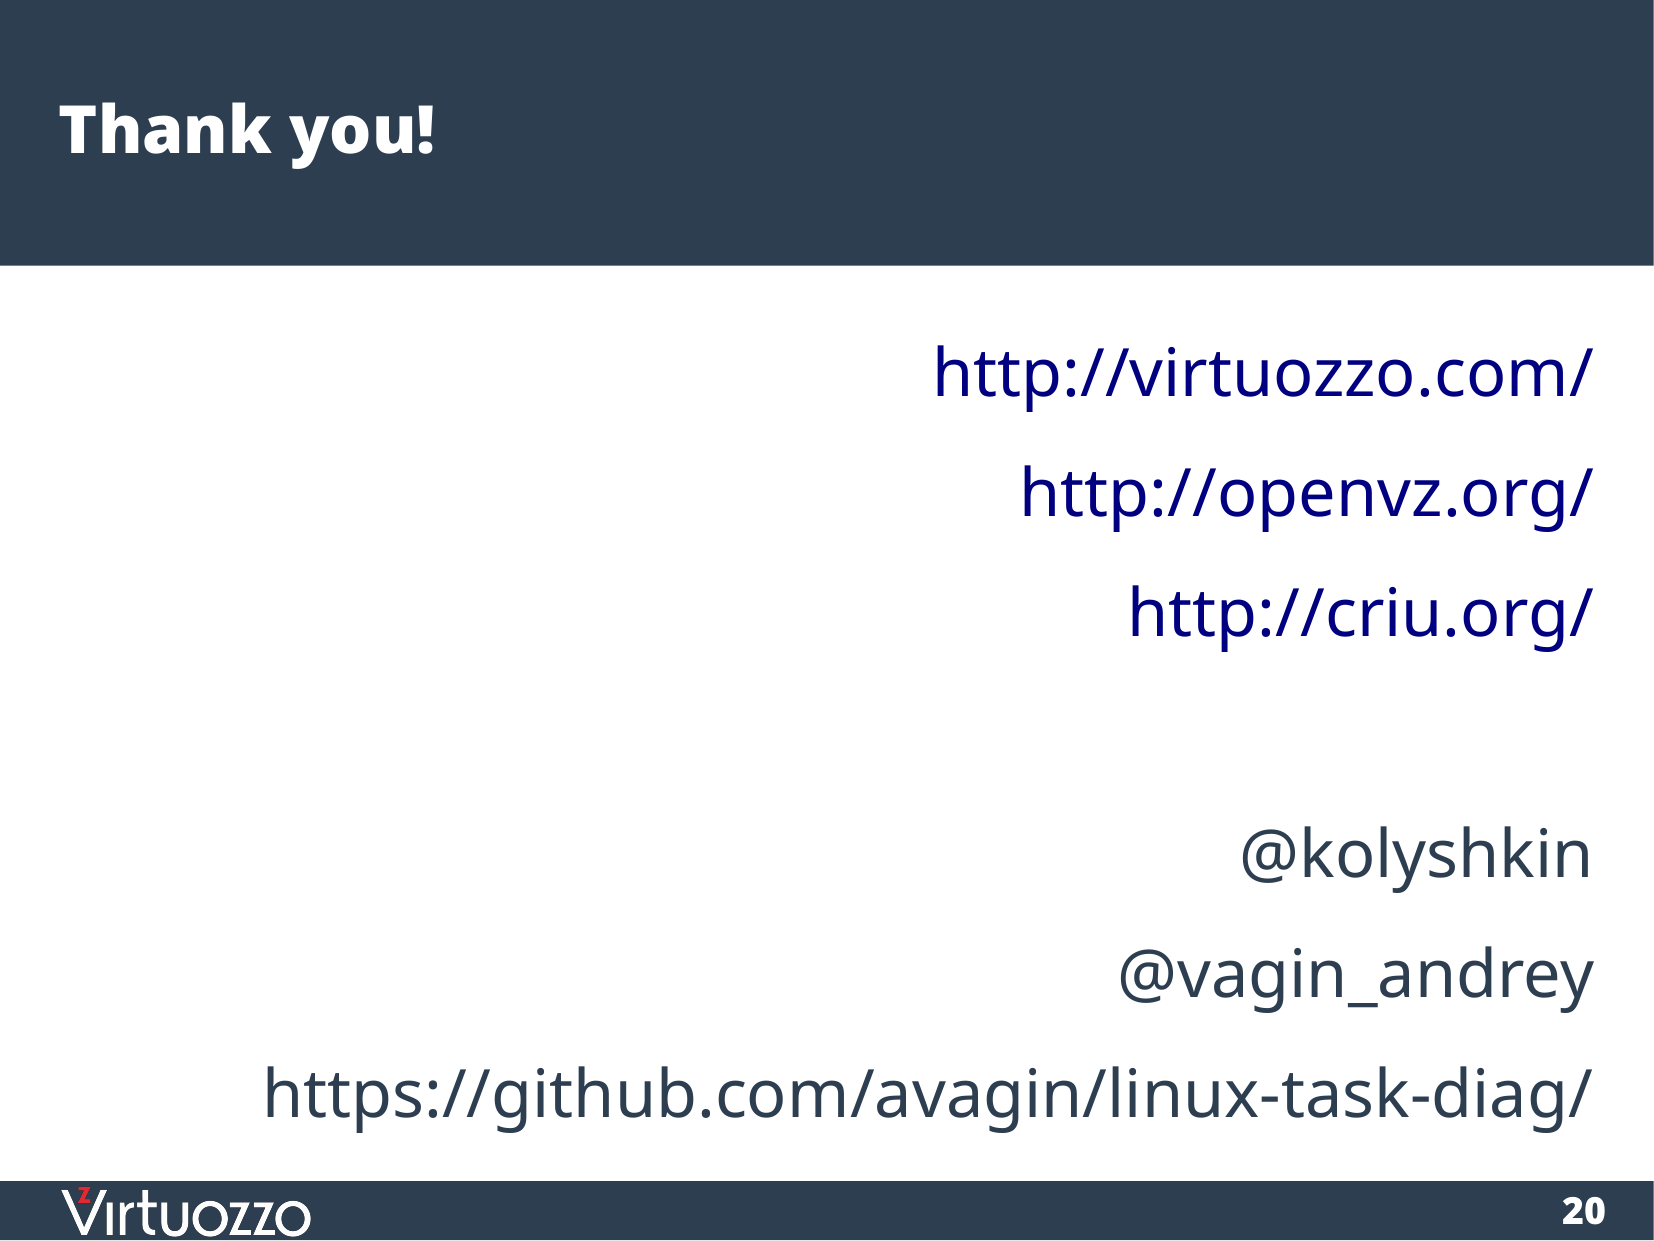

# Thank you!
http://virtuozzo.com/
http://openvz.org/
http://criu.org/
@kolyshkin
@vagin_andrey
https://github.com/avagin/linux-task-diag/
20